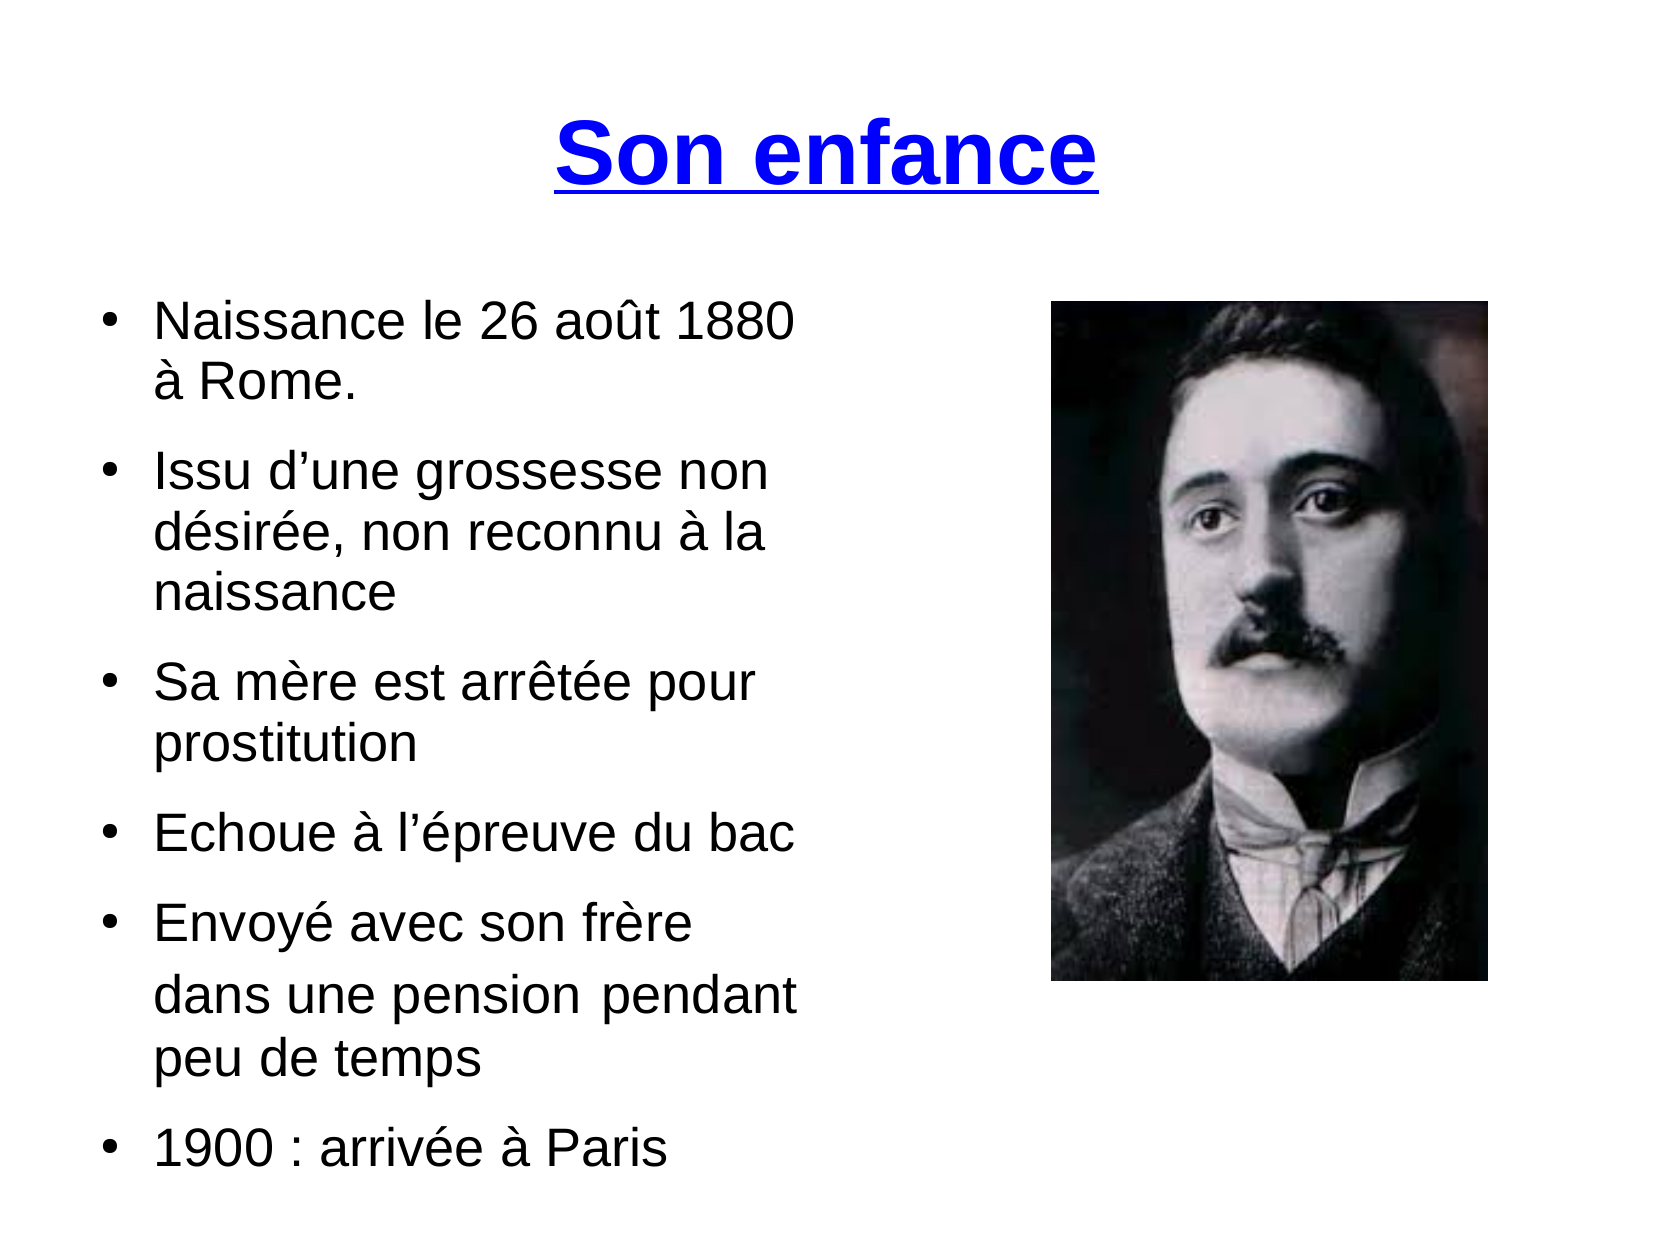

# Son enfance
Naissance le 26 août 1880 à Rome.
Issu d’une grossesse non désirée, non reconnu à la naissance
Sa mère est arrêtée pour prostitution
Echoue à l’épreuve du bac
Envoyé avec son frère dans une pension pendant peu de temps
1900 : arrivée à Paris